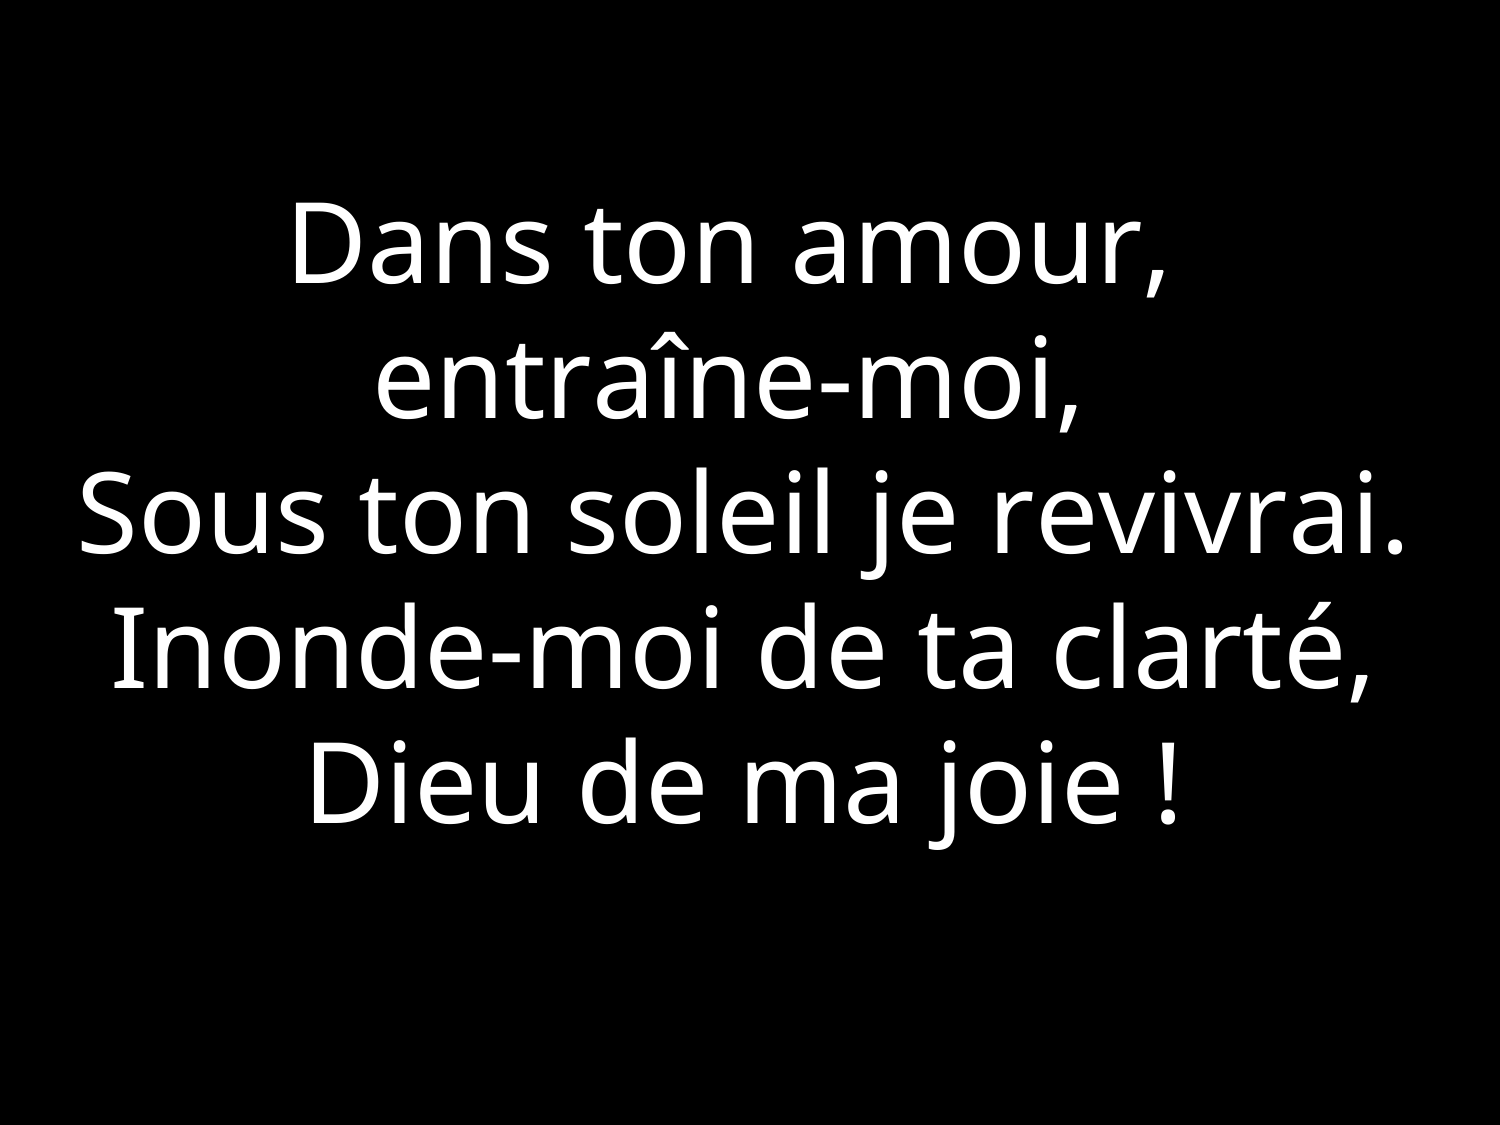

Dans ton amour,
entraîne-moi,
Sous ton soleil je revivrai. Inonde-moi de ta clarté, Dieu de ma joie !